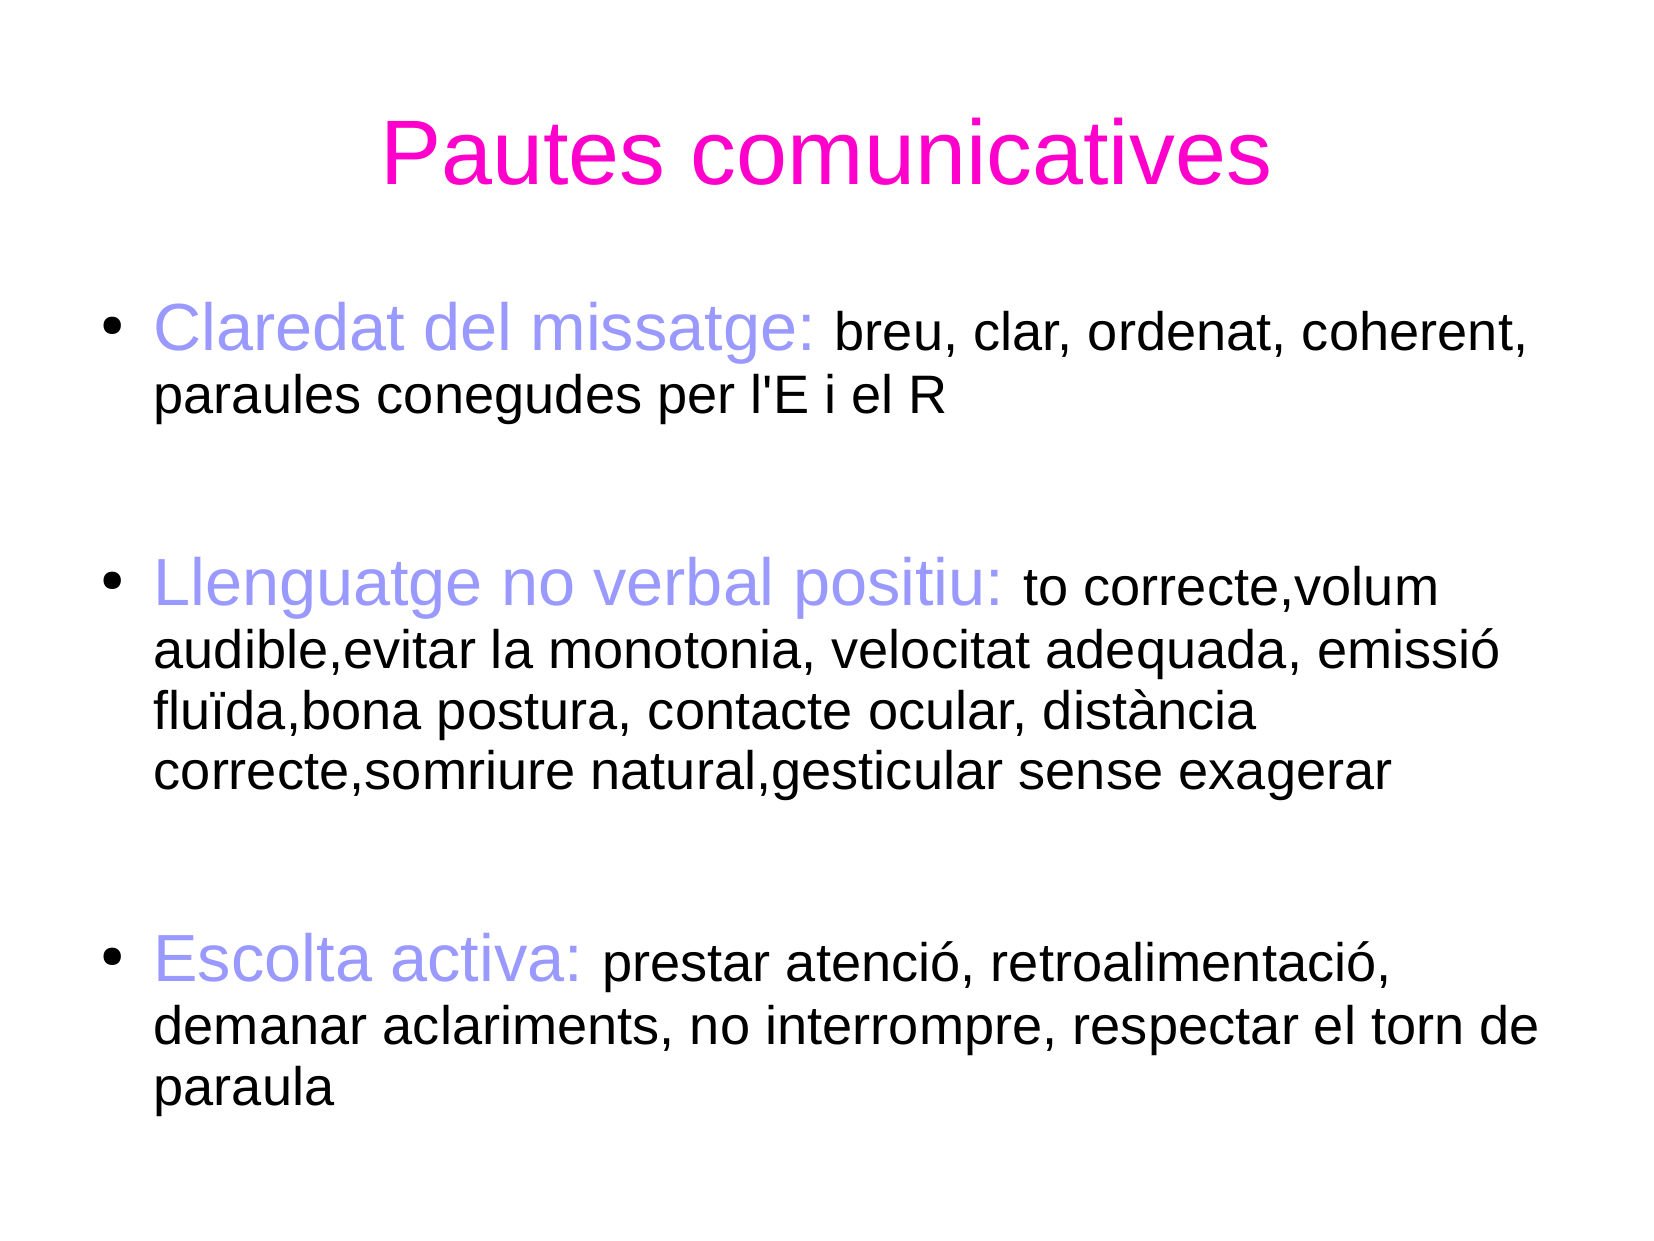

# Pautes comunicatives
Claredat del missatge: breu, clar, ordenat, coherent, paraules conegudes per l'E i el R
Llenguatge no verbal positiu: to correcte,volum audible,evitar la monotonia, velocitat adequada, emissió fluïda,bona postura, contacte ocular, distància correcte,somriure natural,gesticular sense exagerar
Escolta activa: prestar atenció, retroalimentació, demanar aclariments, no interrompre, respectar el torn de paraula